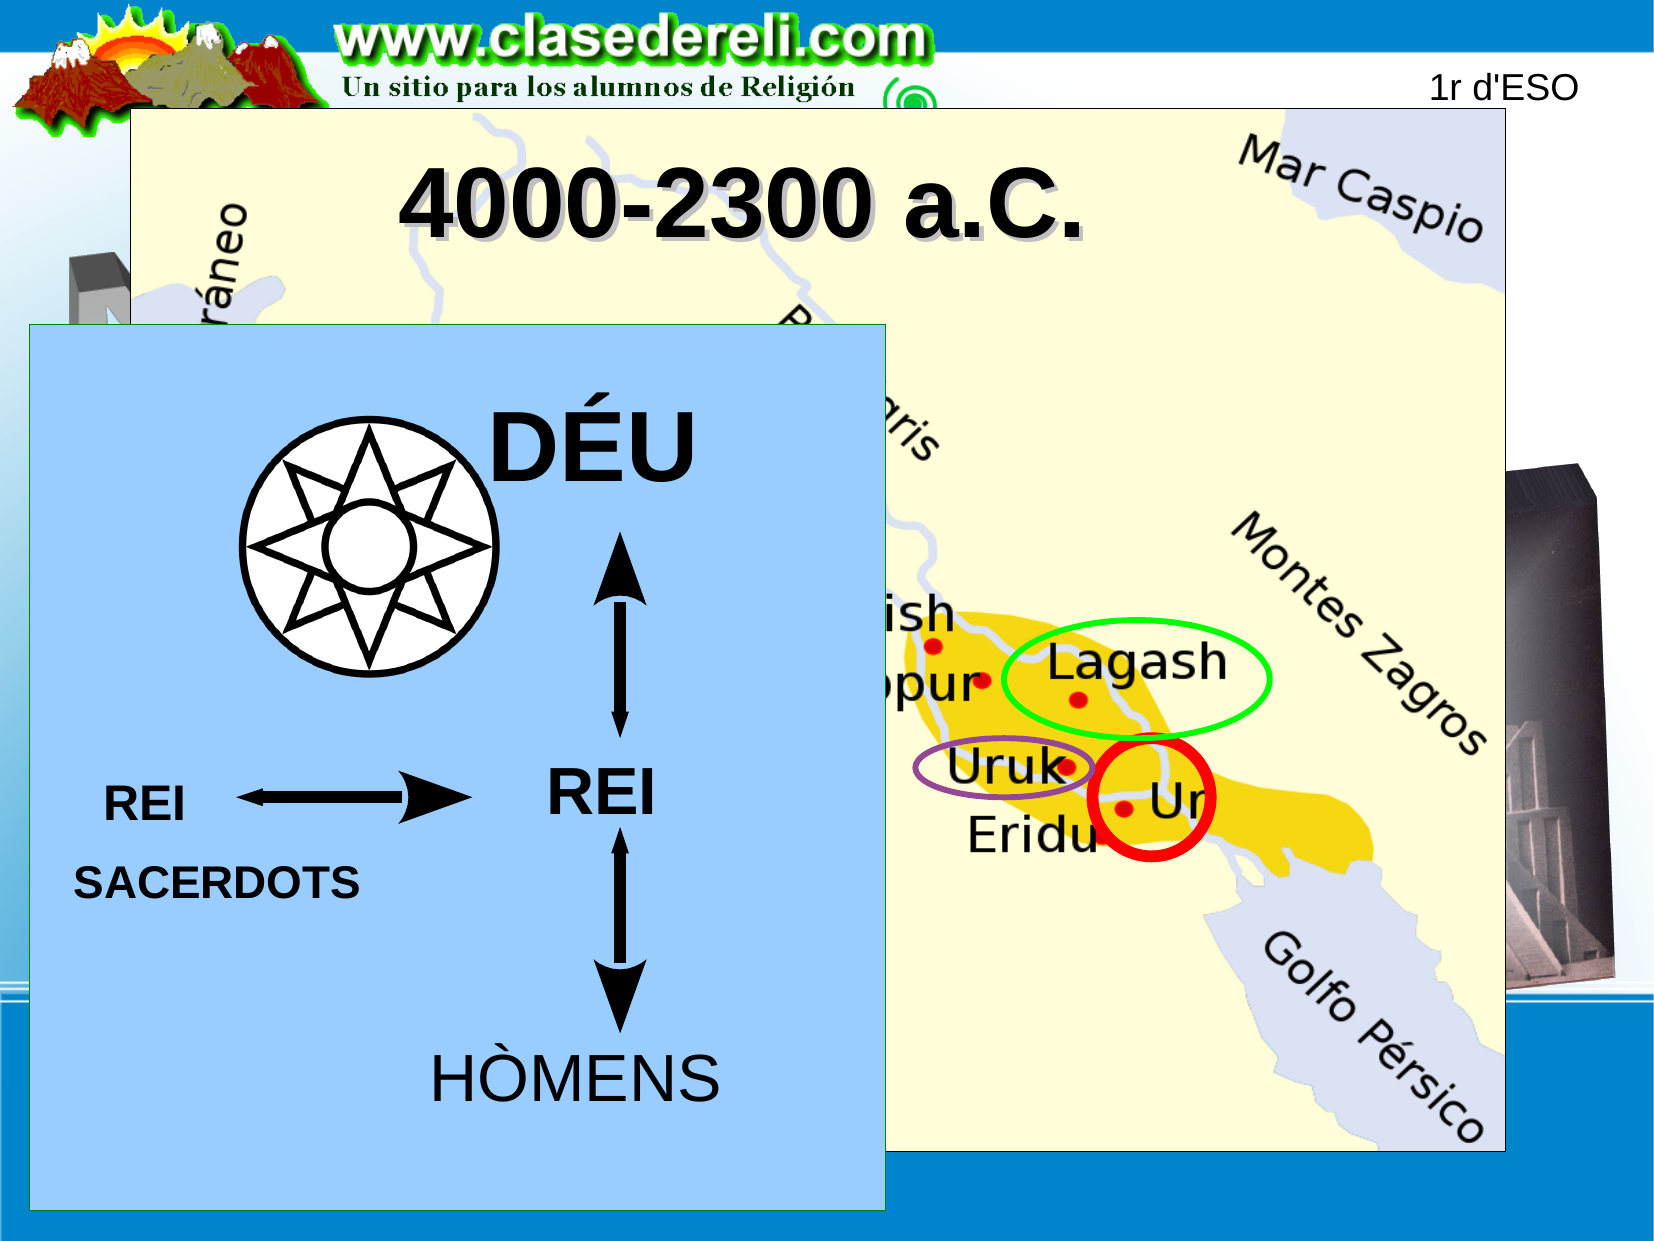

4000-2300 a.C.
DÉU
REI
REI
SACERDOTS
HÒMENS